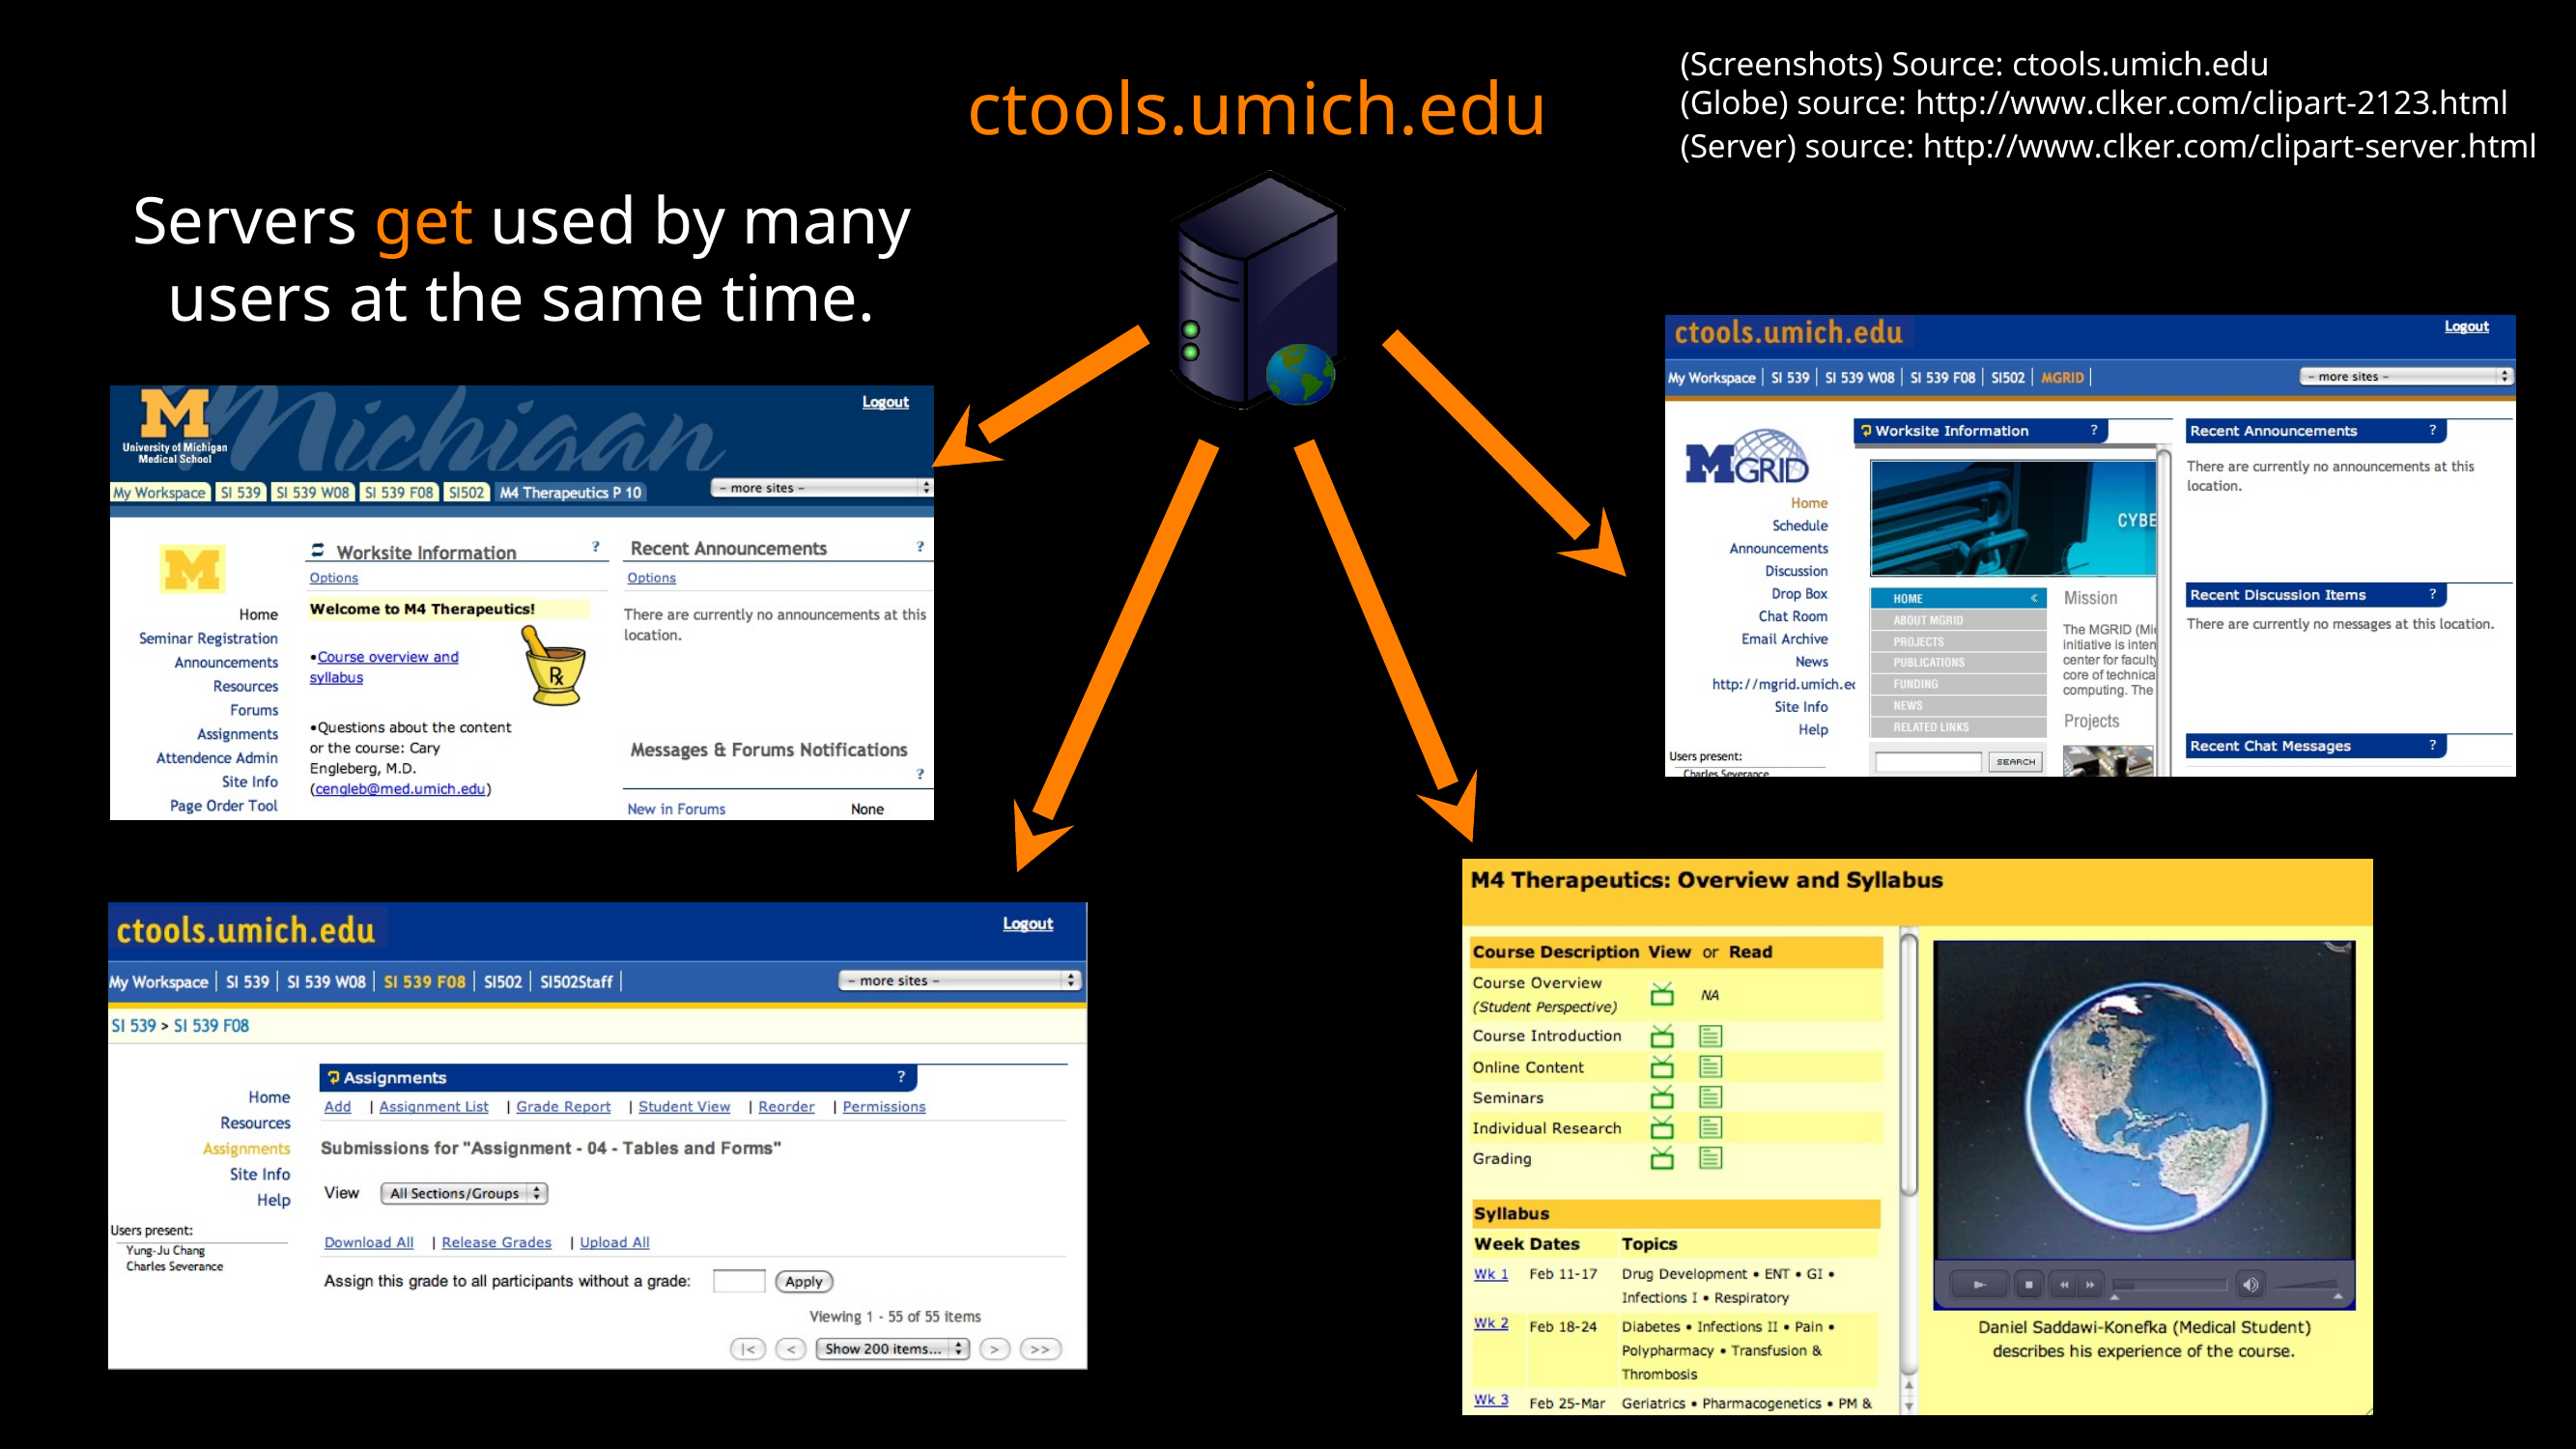

(Screenshots) Source: ctools.umich.edu
(Globe) source: http://www.clker.com/clipart-2123.html
(Server) source: http://www.clker.com/clipart-server.html
ctools.umich.edu
Servers get used by many users at the same time.